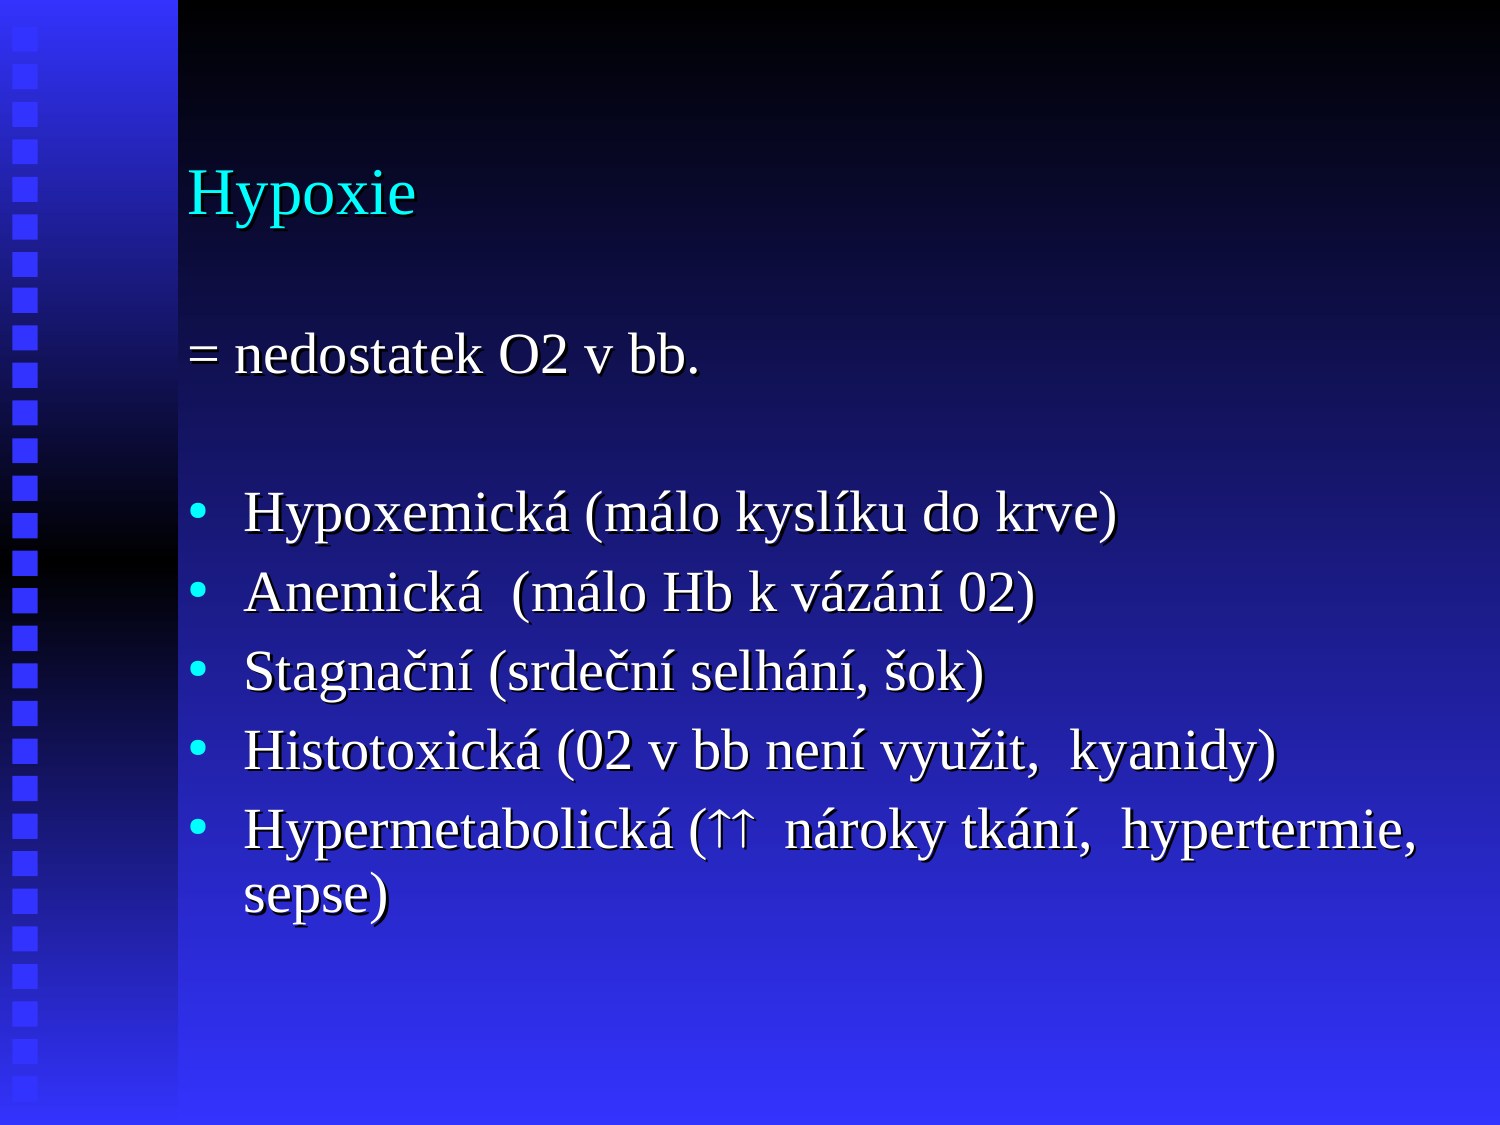

# Hypoxie
= nedostatek O2 v bb.
Hypoxemická (málo kyslíku do krve)
Anemická (málo Hb k vázání 02)
Stagnační (srdeční selhání, šok)
Histotoxická (02 v bb není využit, kyanidy)
Hypermetabolická (nároky tkání, hypertermie, sepse)